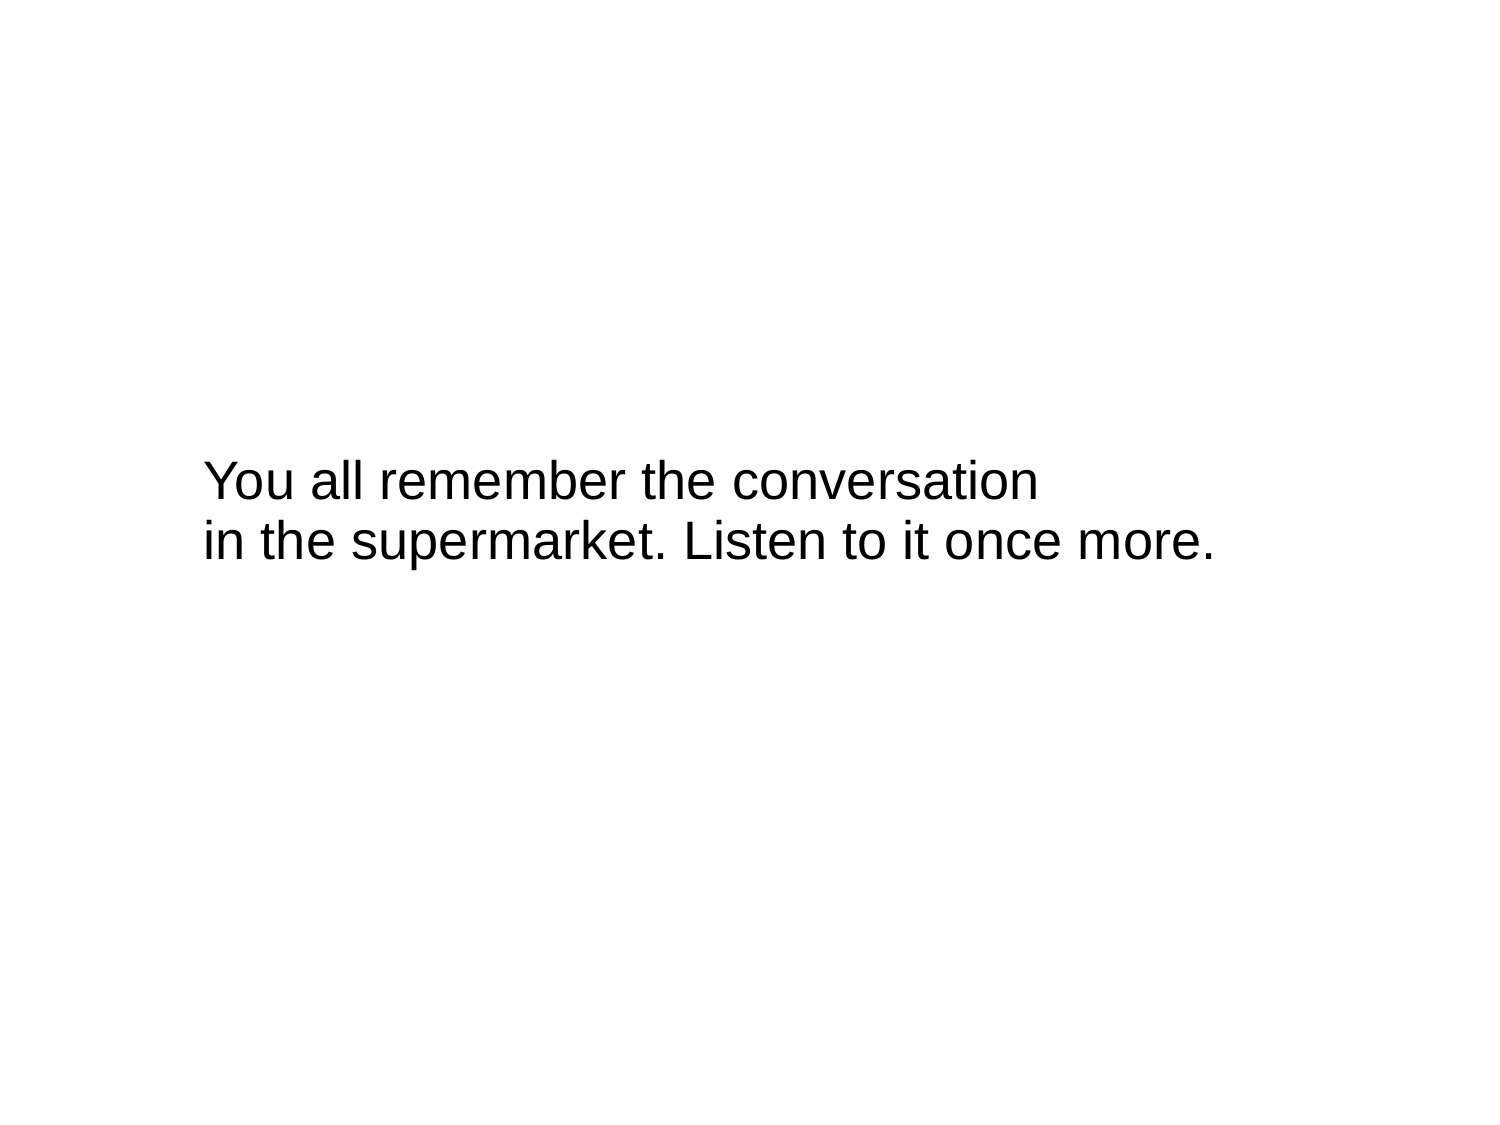

You all remember the conversation
in the supermarket. Listen to it once more.